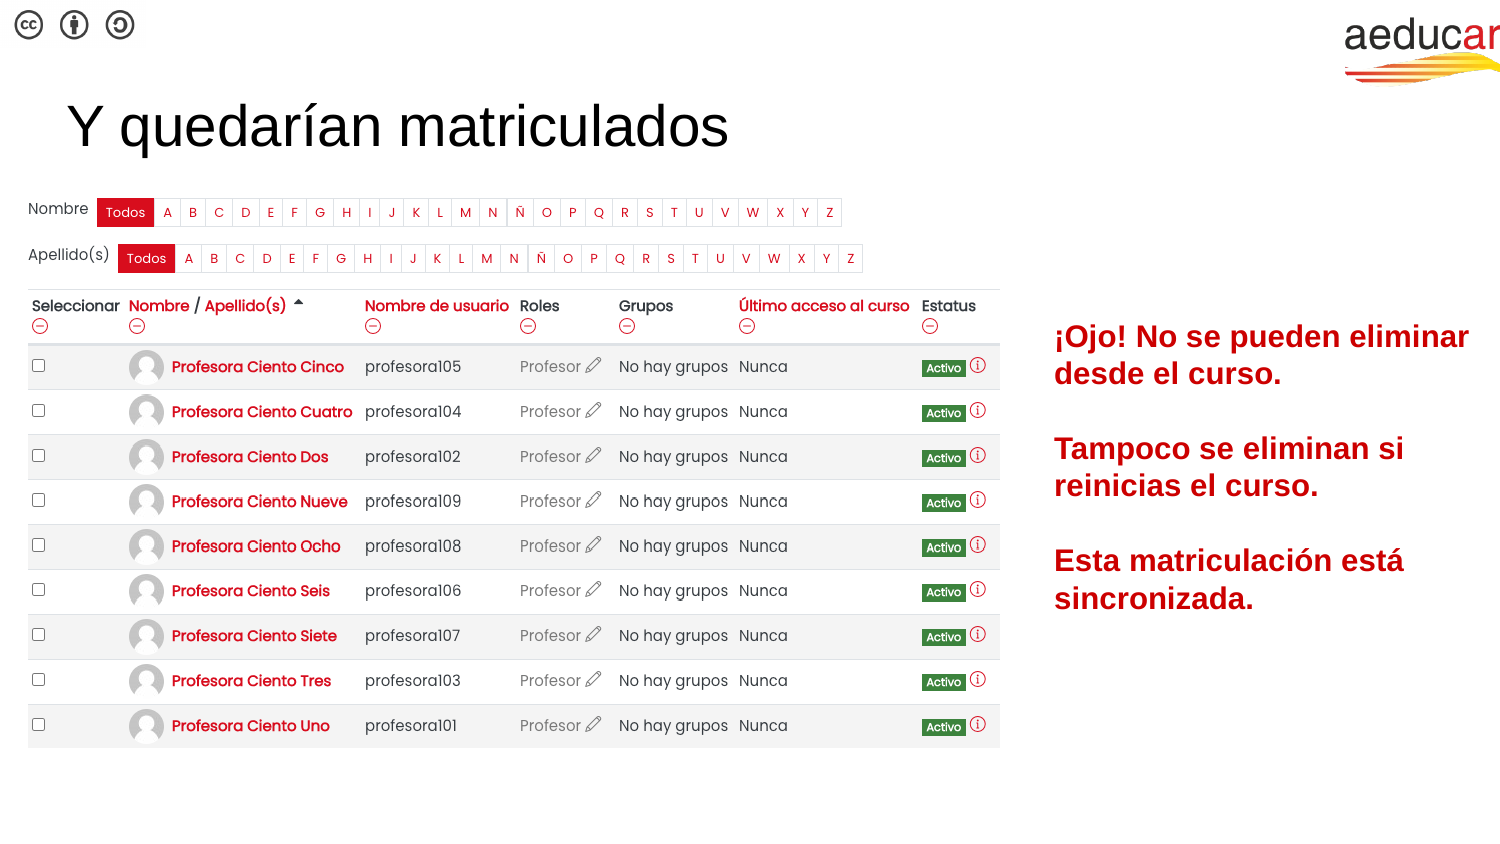

# Y quedarían matriculados
¡Ojo! No se pueden eliminar desde el curso.
Tampoco se eliminan si reinicias el curso.
Esta matriculación está sincronizada.